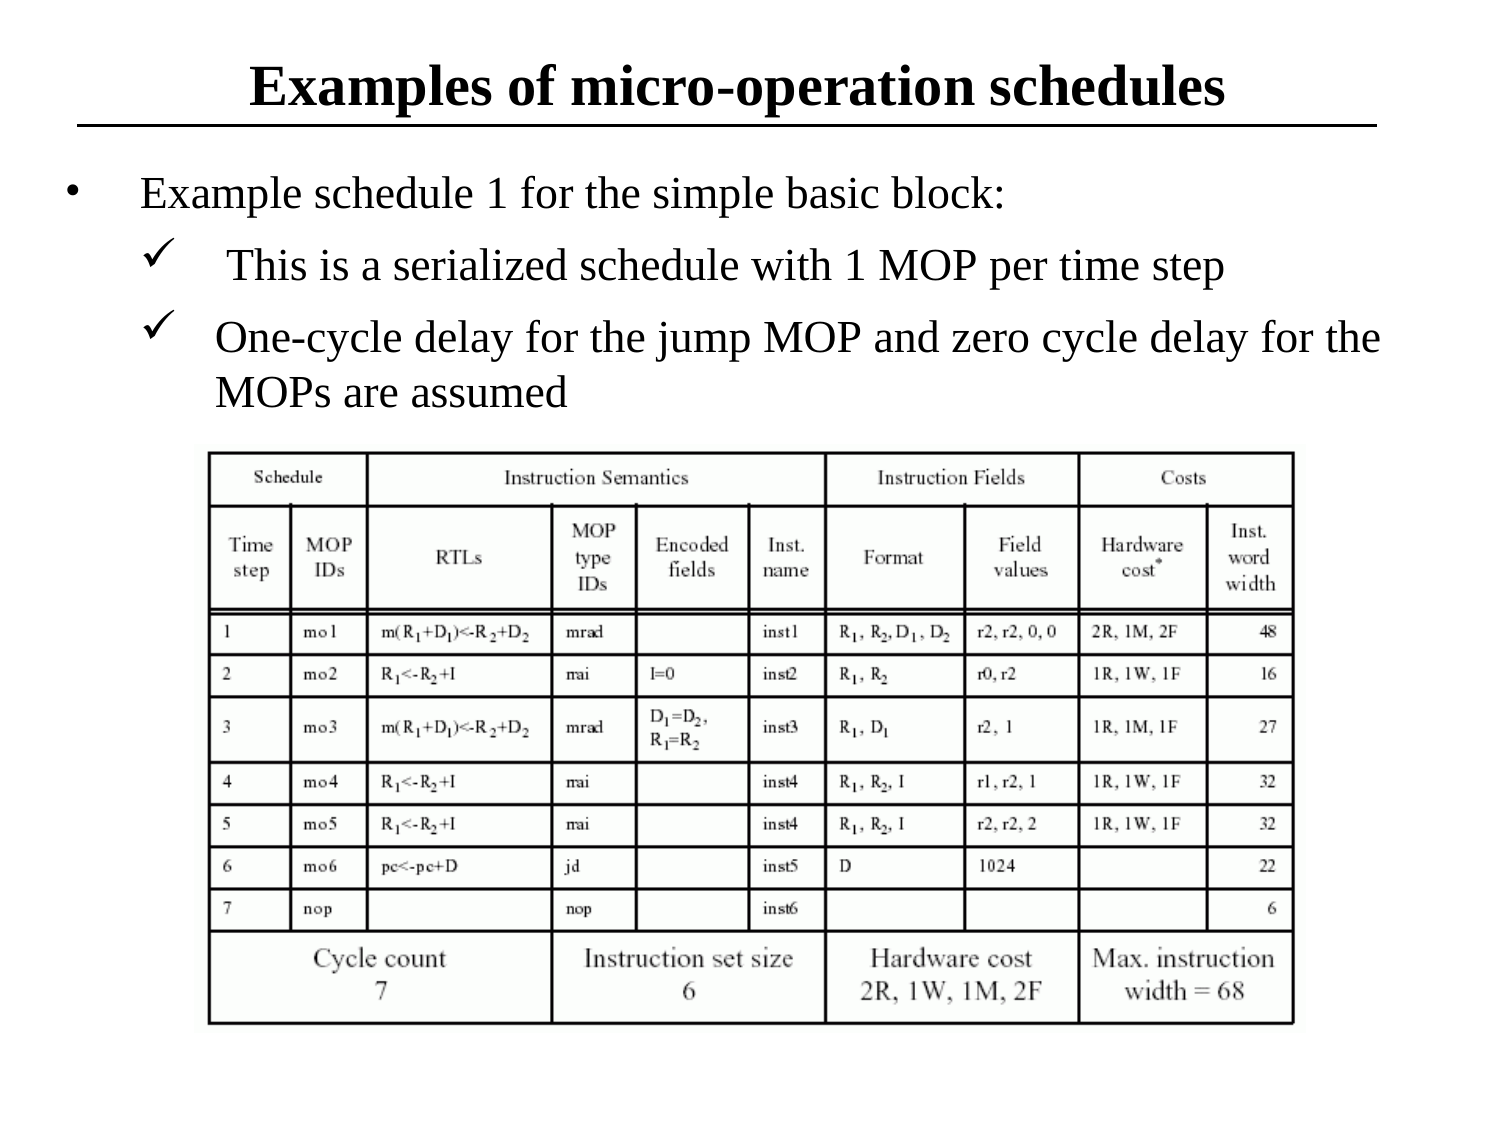

# Examples of micro-operation schedules
Example schedule 1 for the simple basic block:
 This is a serialized schedule with 1 MOP per time step
One-cycle delay for the jump MOP and zero cycle delay for the MOPs are assumed